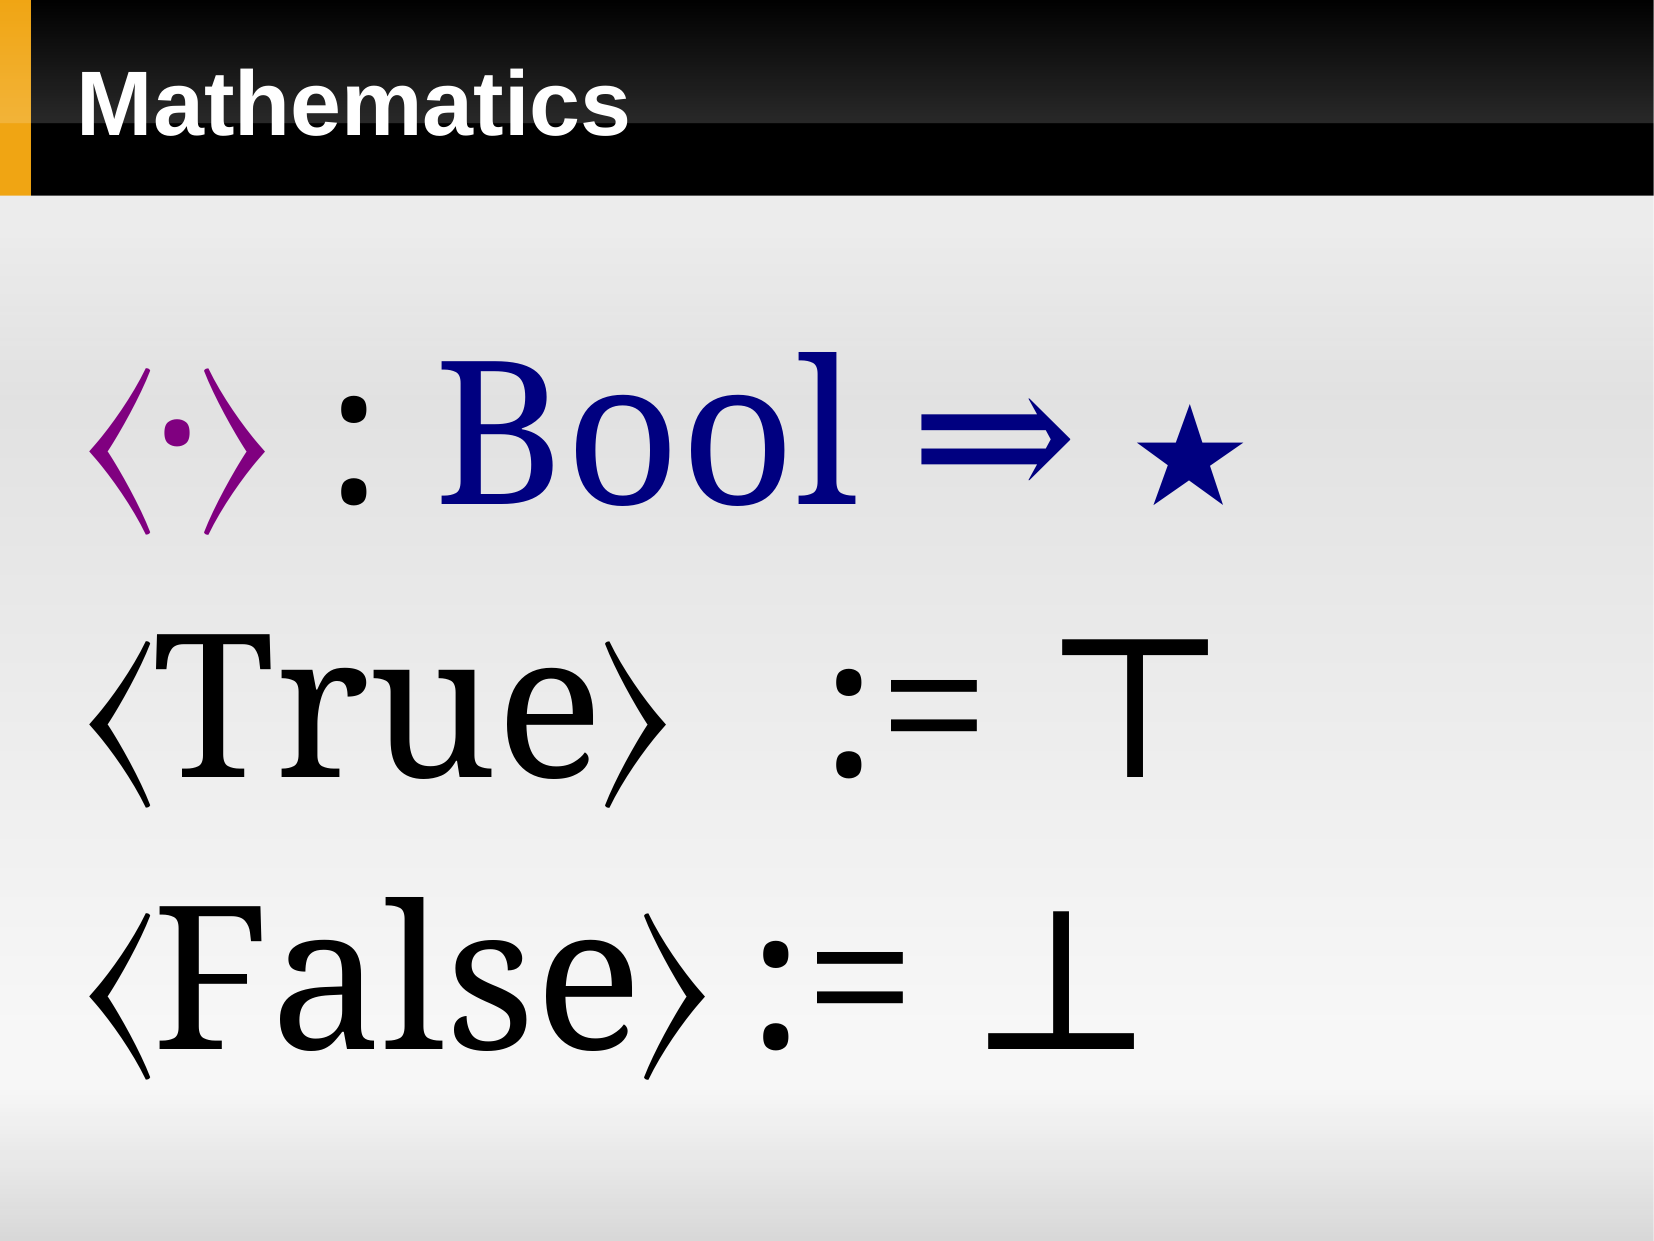

# Mathematics
〈·〉 : Bool ⇒ ★
〈True〉		:= ⊤
〈False〉	:= ⊥